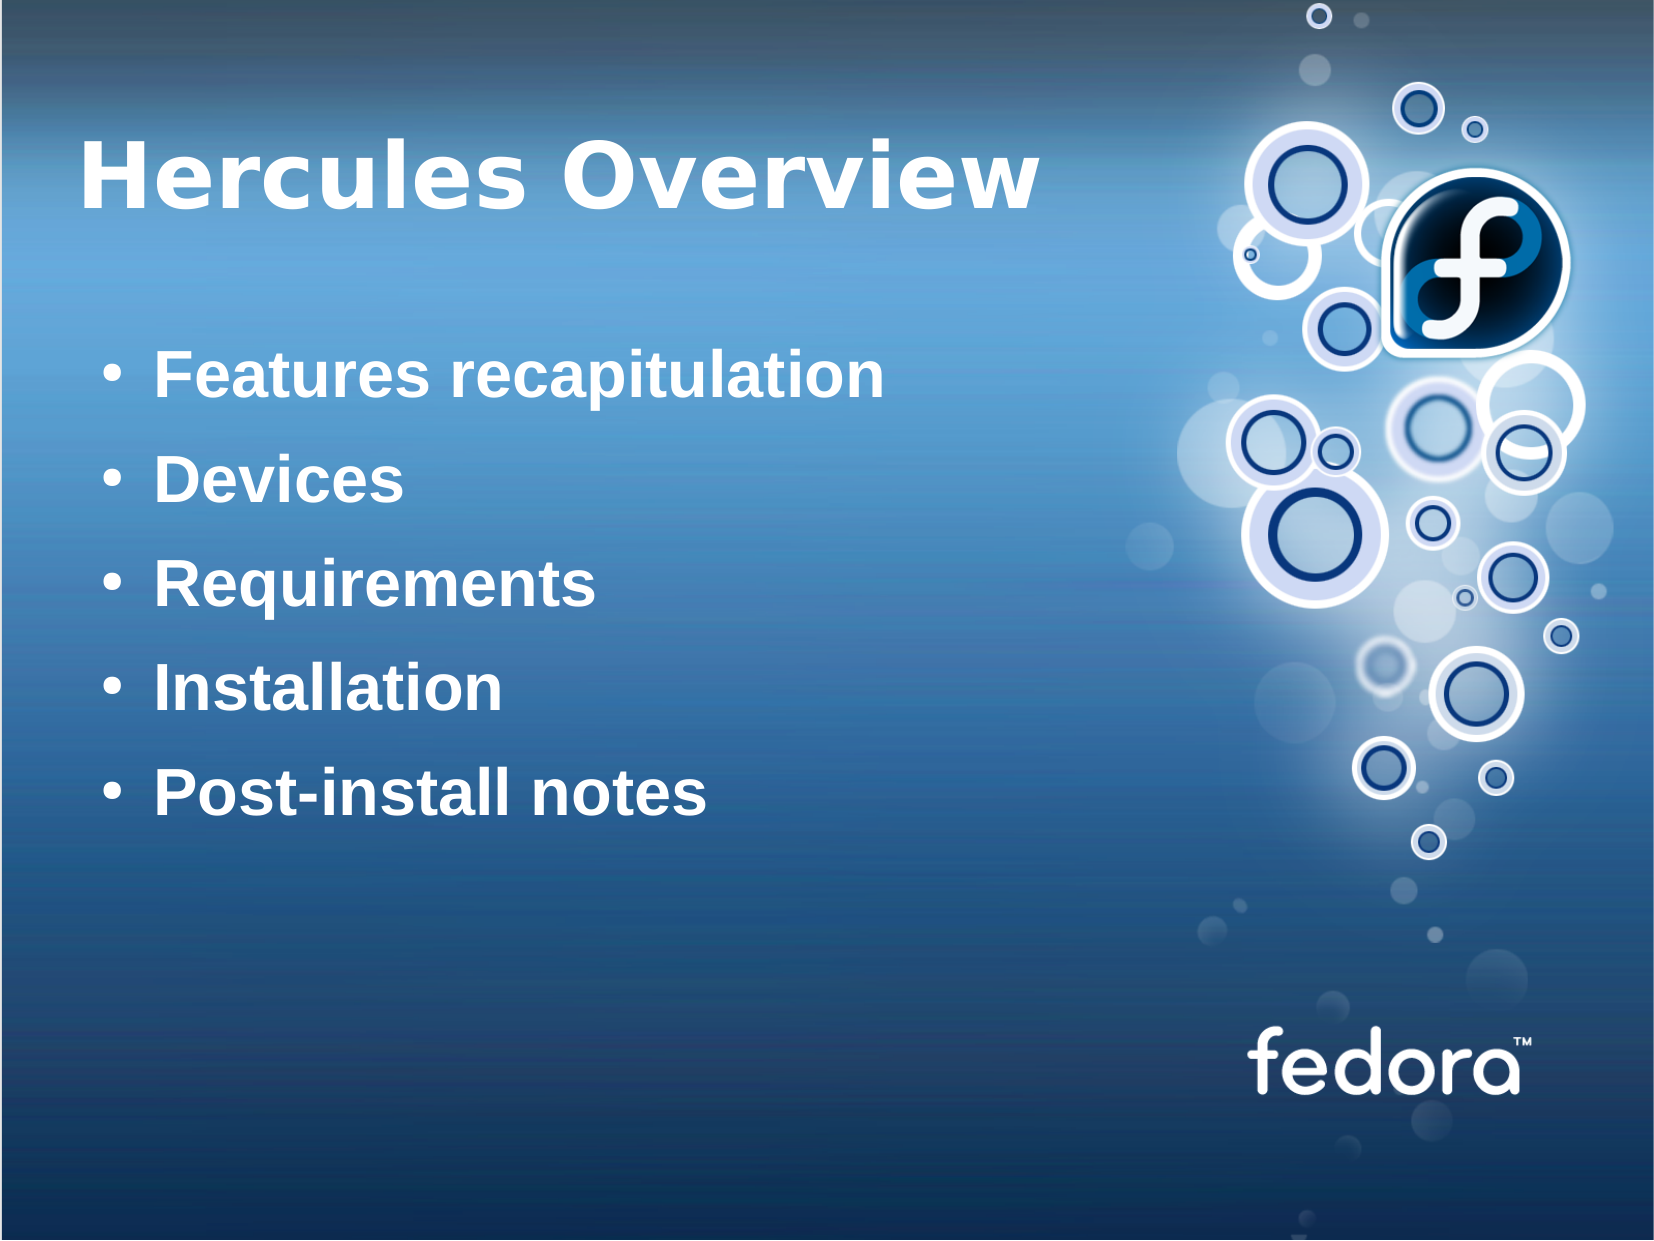

# Hercules Overview
Features recapitulation
Devices
Requirements
Installation
Post-install notes